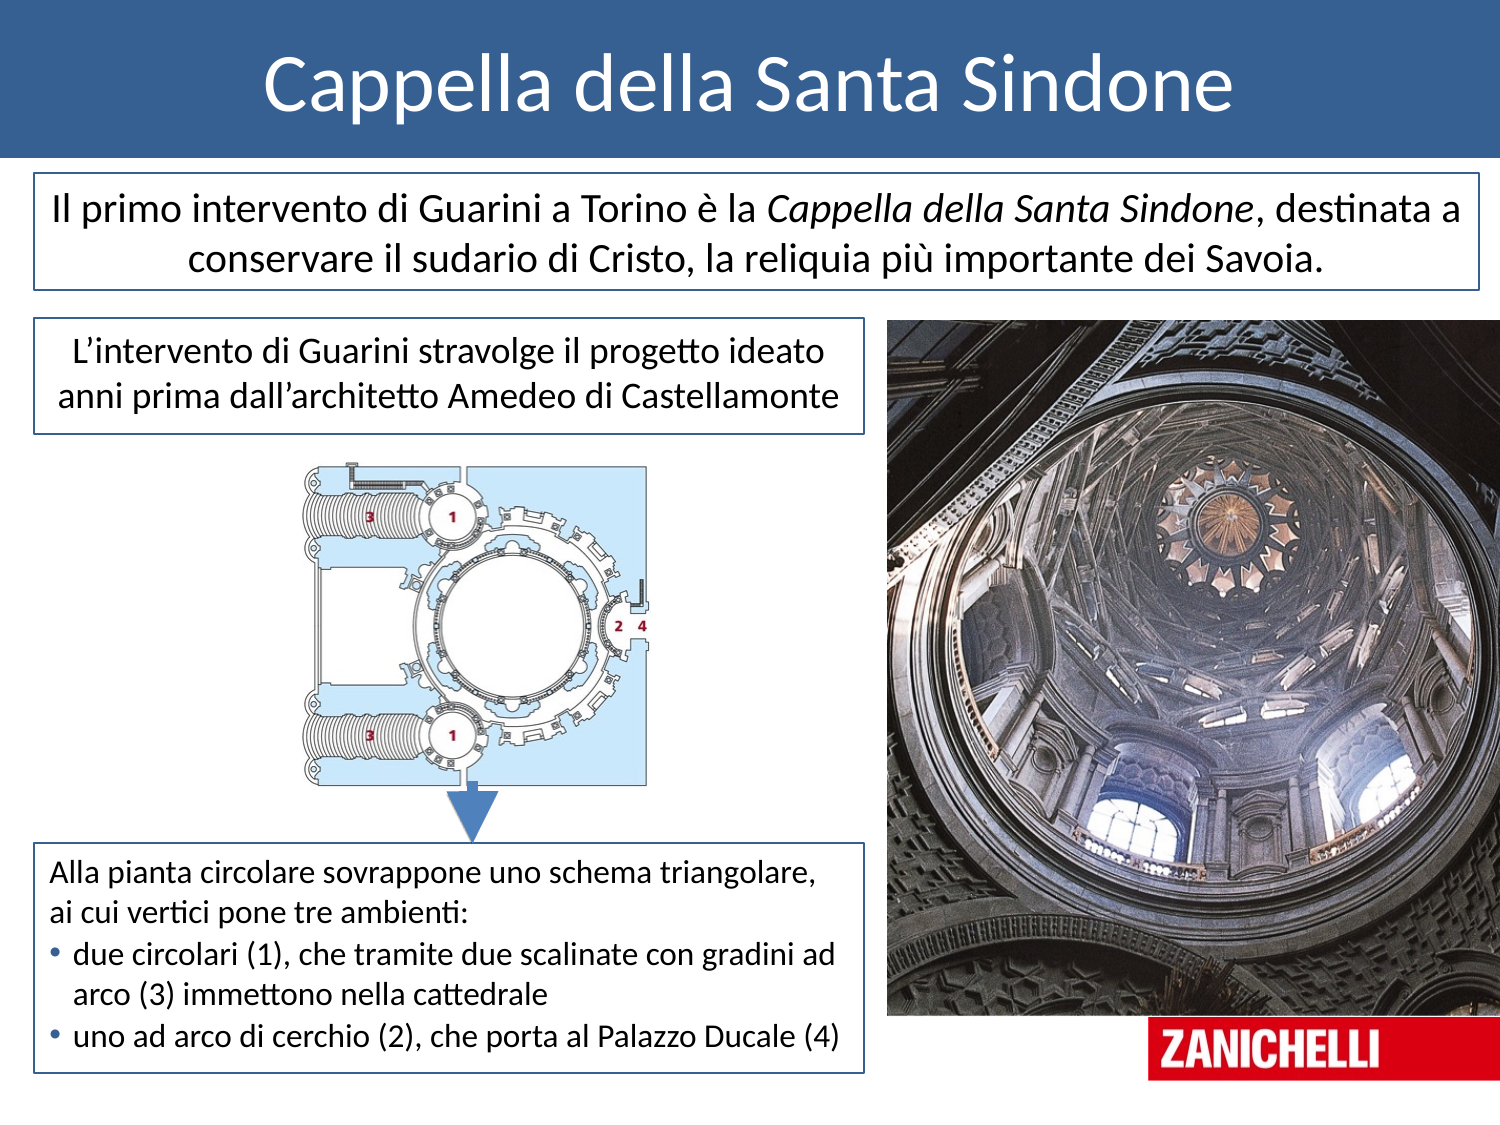

Cappella della Santa Sindone
Il primo intervento di Guarini a Torino è la Cappella della Santa Sindone, destinata a conservare il sudario di Cristo, la reliquia più importante dei Savoia.
L’intervento di Guarini stravolge il progetto ideato anni prima dall’architetto Amedeo di Castellamonte
Alla pianta circolare sovrappone uno schema triangolare, ai cui vertici pone tre ambienti:
due circolari (1), che tramite due scalinate con gradini ad arco (3) immettono nella cattedrale
uno ad arco di cerchio (2), che porta al Palazzo Ducale (4)